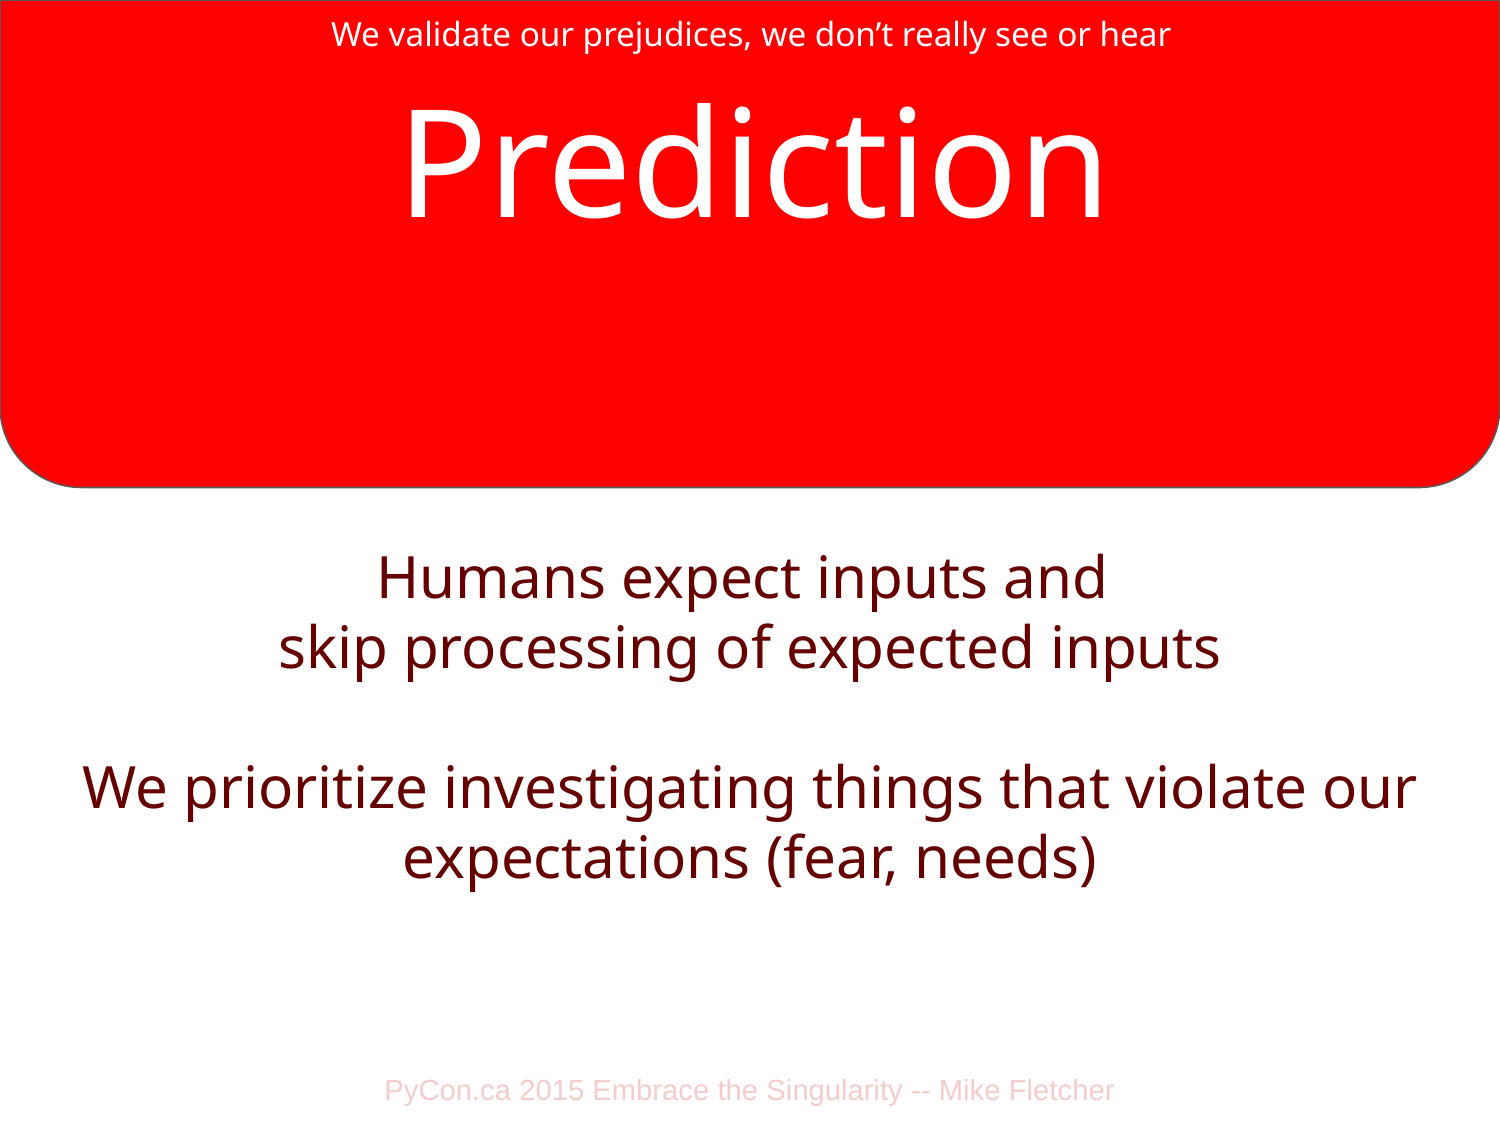

We validate our prejudices, we don’t really see or hear
# Prediction
Humans expect inputs and
skip processing of expected inputs
We prioritize investigating things that violate our expectations (fear, needs)